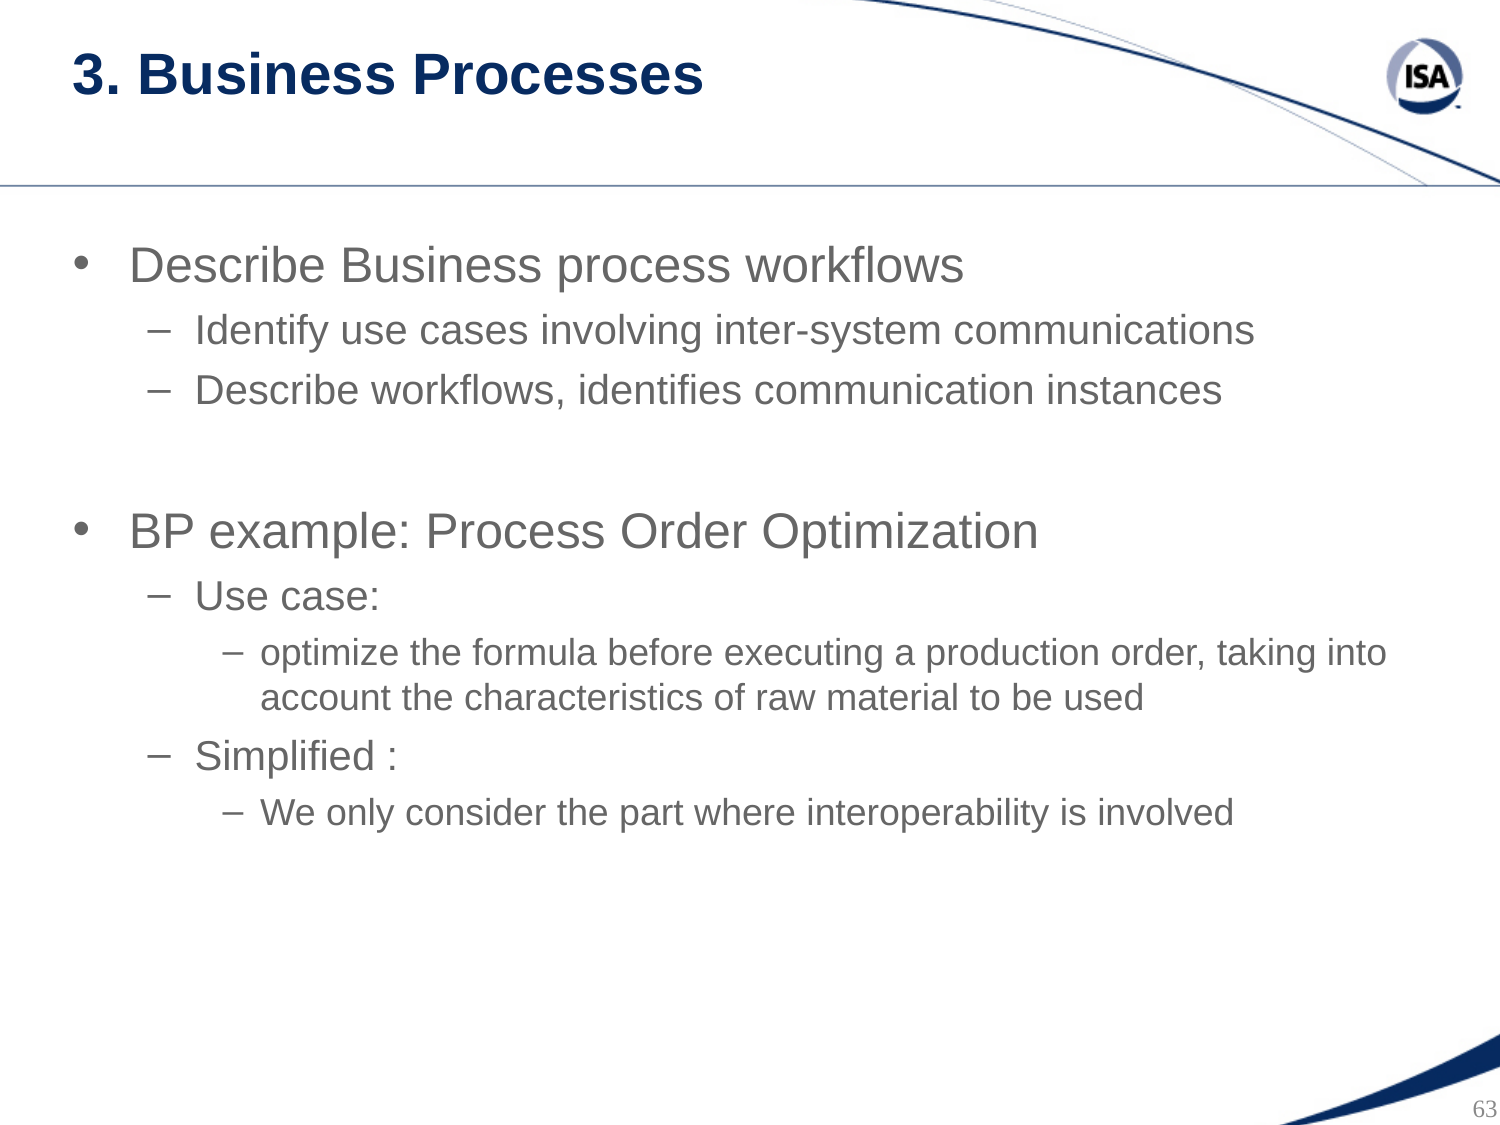

3. Business Processes
# Describe Business process workflows
Identify use cases involving inter-system communications
Describe workflows, identifies communication instances
BP example: Process Order Optimization
Use case:
optimize the formula before executing a production order, taking into account the characteristics of raw material to be used
Simplified :
We only consider the part where interoperability is involved